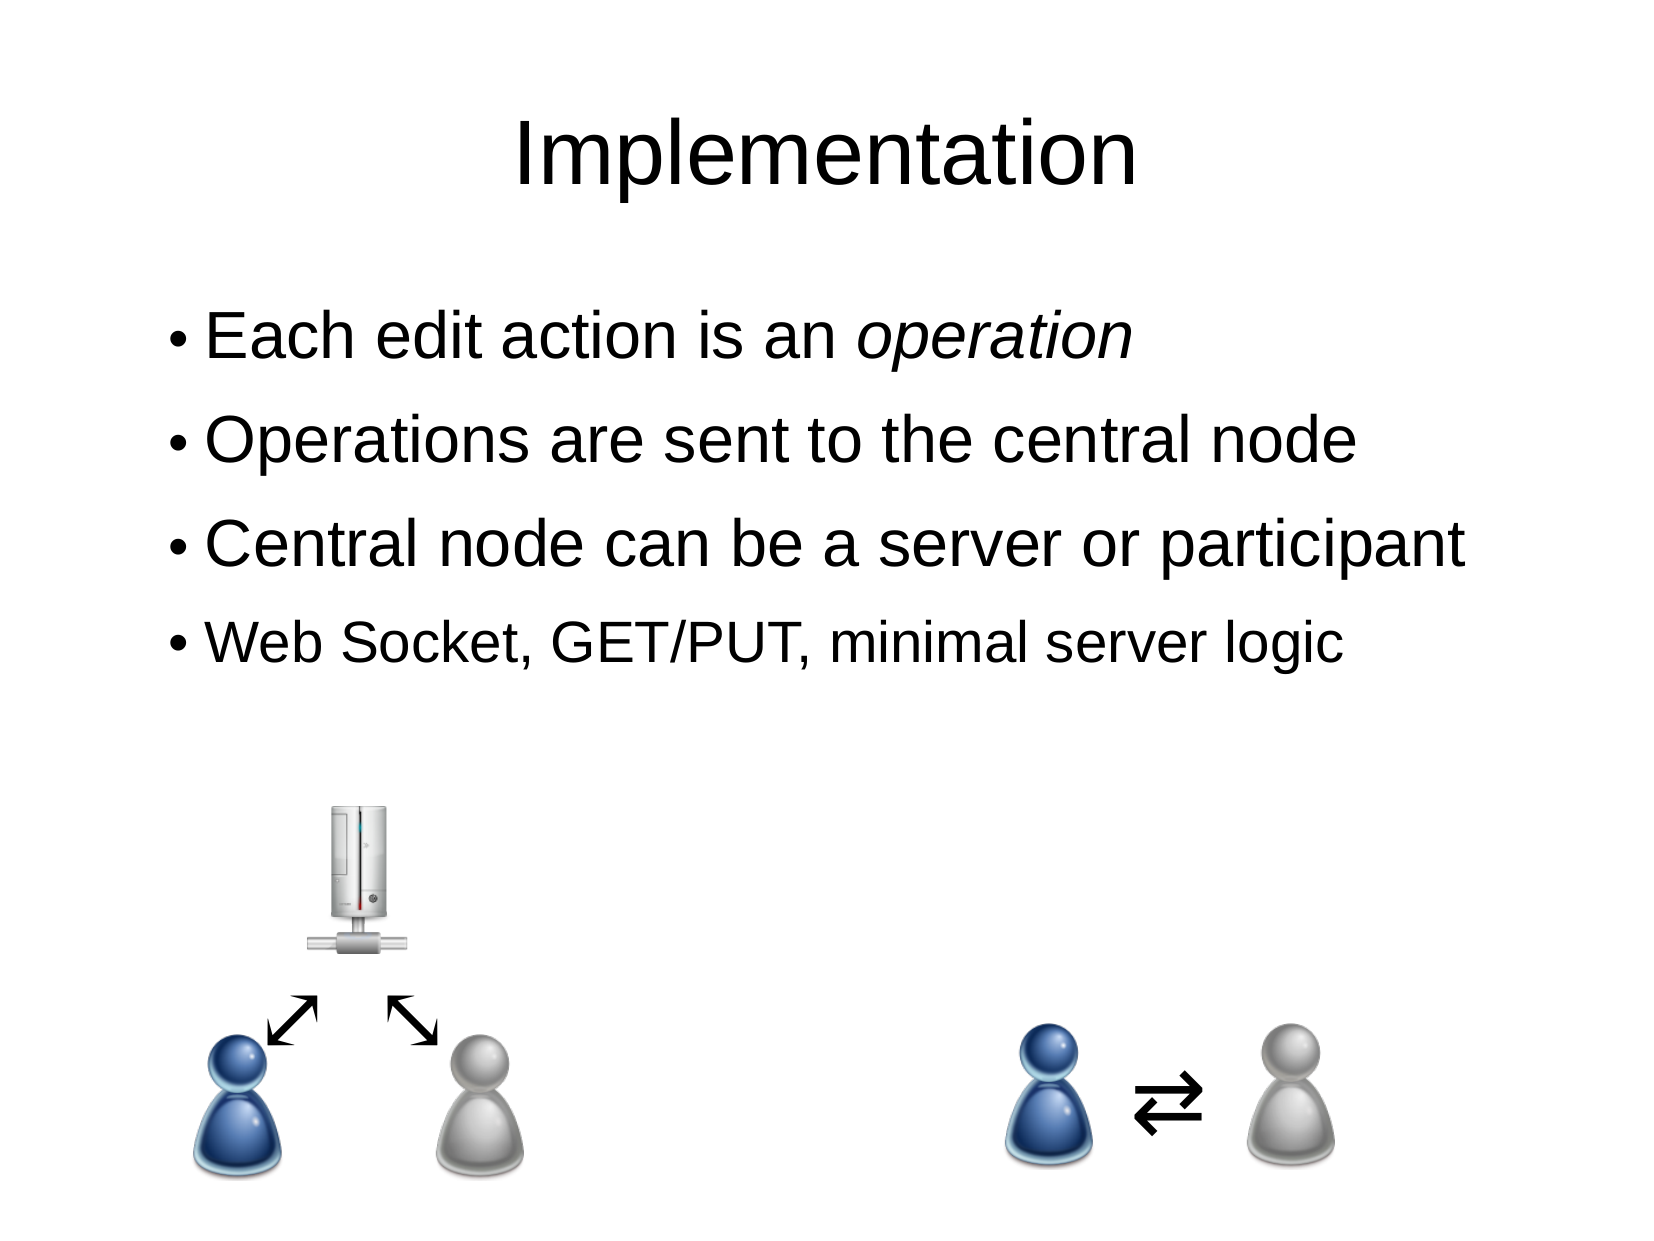

Implementation
• Each edit action is an operation
• Operations are sent to the central node
• Central node can be a server or participant
• Web Socket, GET/PUT, minimal server logic
⤢
⤡
⇄